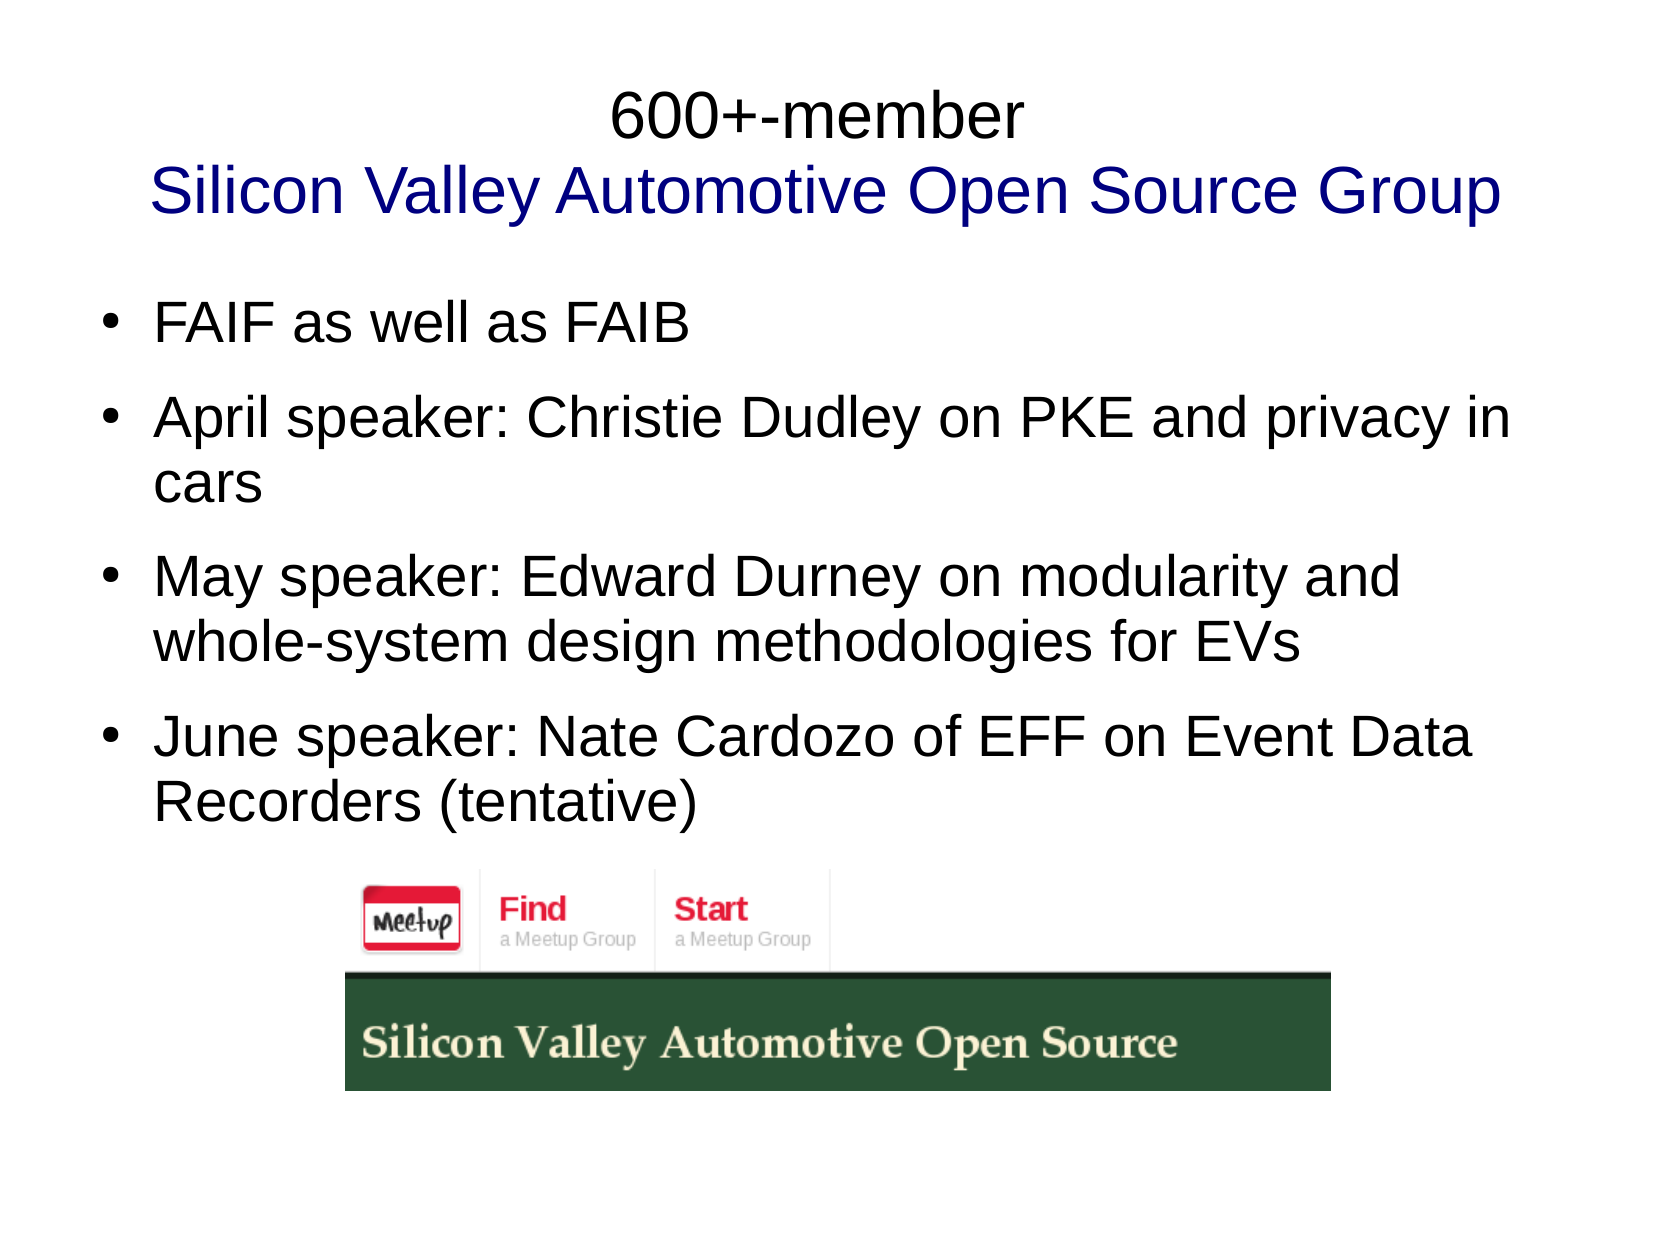

# 600+-member Silicon Valley Automotive Open Source Group
FAIF as well as FAIB
April speaker: Christie Dudley on PKE and privacy in cars
May speaker: Edward Durney on modularity and whole-system design methodologies for EVs
June speaker: Nate Cardozo of EFF on Event Data Recorders (tentative)